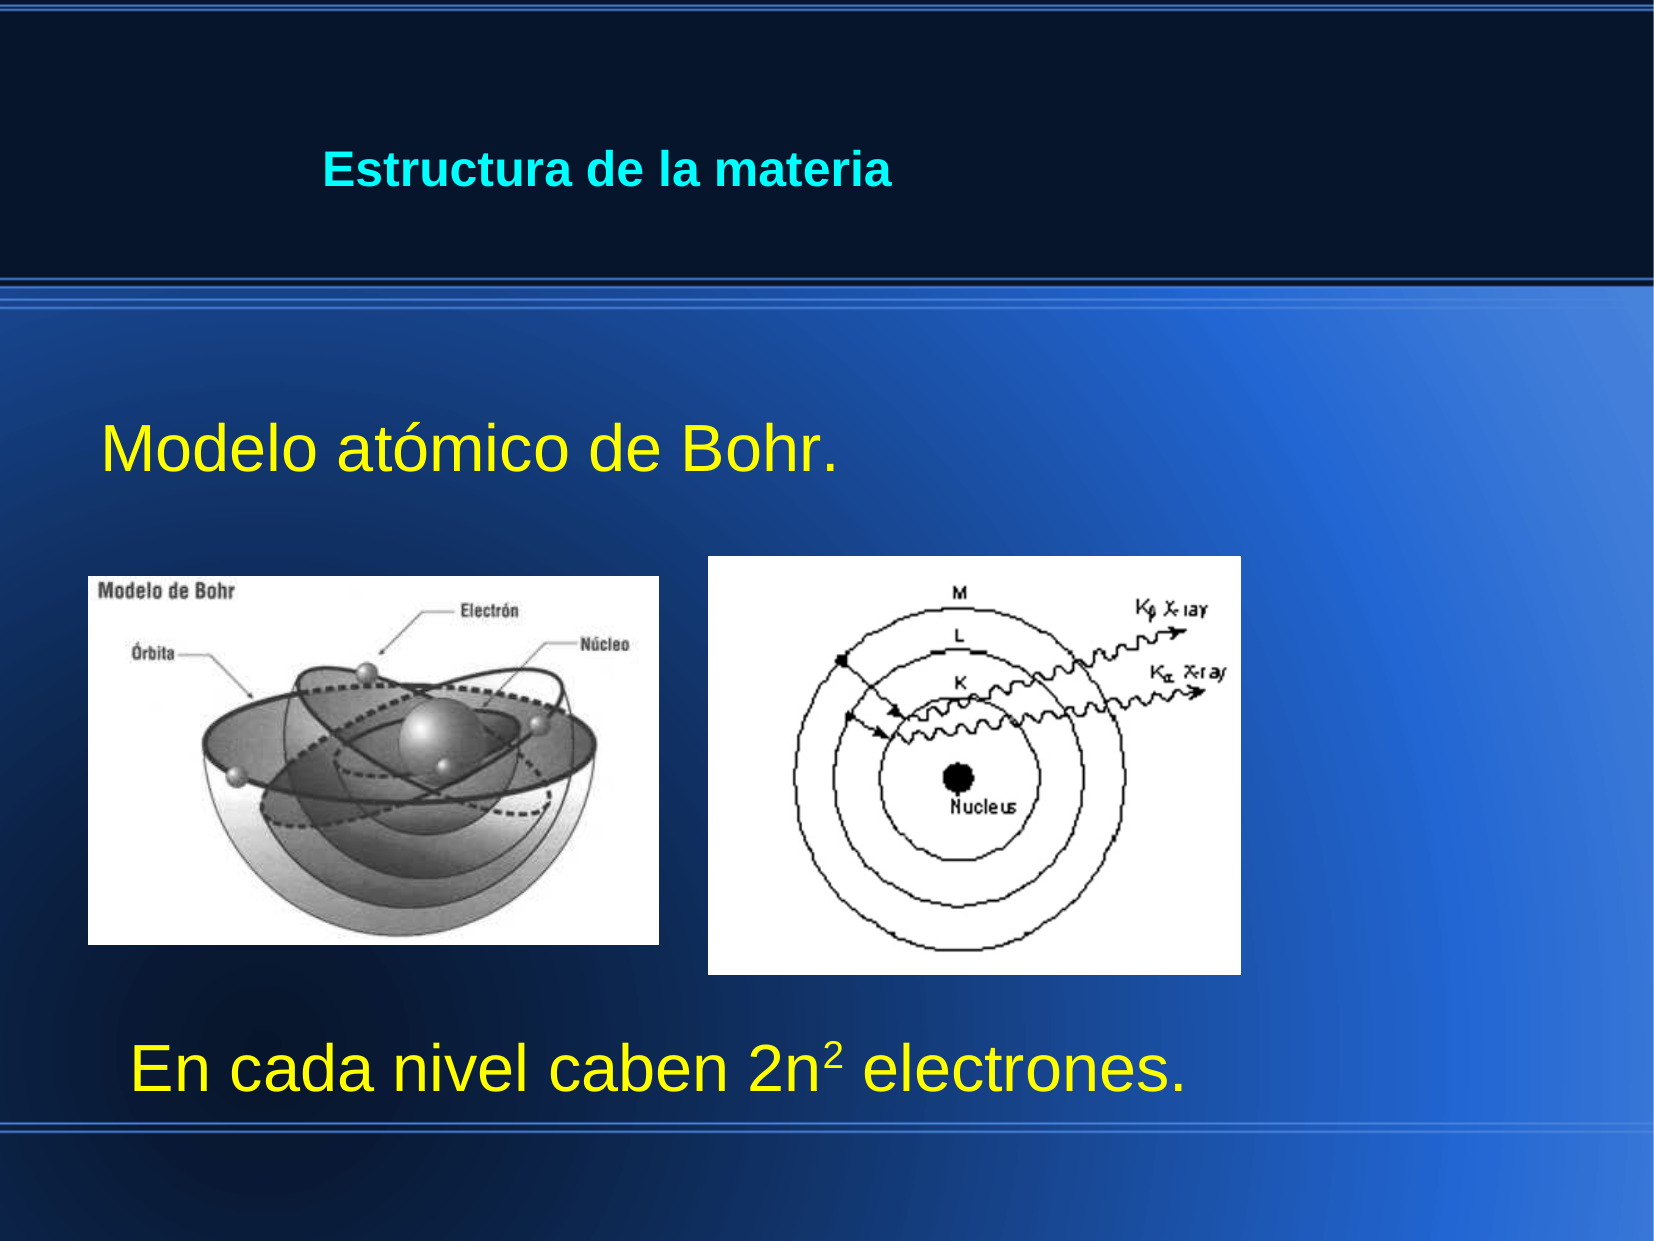

Estructura de la materia
# Modelo atómico de Bohr.
En cada nivel caben 2n2 electrones.